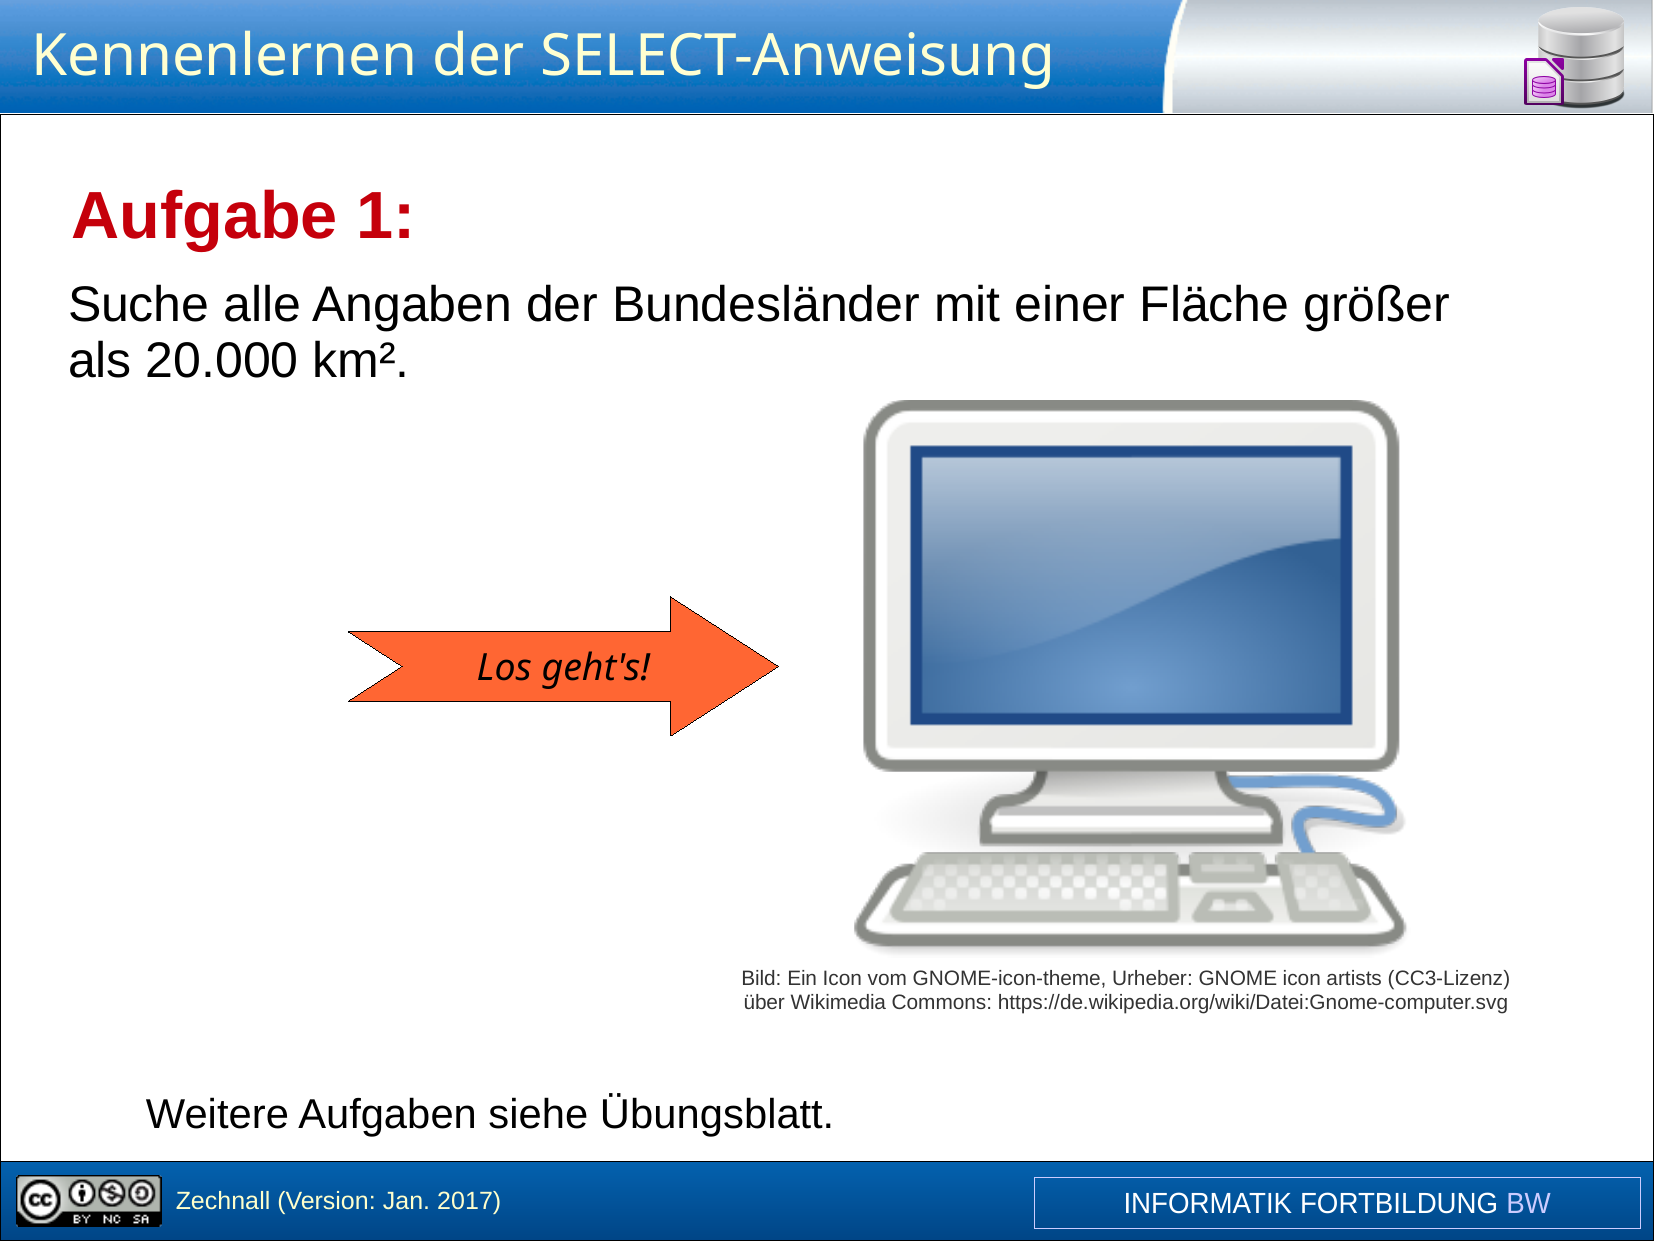

# Kennenlernen der SELECT-Anweisung
Aufgabe 1:
Suche alle Angaben der Bundesländer mit einer Fläche größer als 20.000 km².
Los geht's!
Bild: Ein Icon vom GNOME-icon-theme, Urheber: GNOME icon artists (CC3-Lizenz)
über Wikimedia Commons: https://de.wikipedia.org/wiki/Datei:Gnome-computer.svg
Weitere Aufgaben siehe Übungsblatt.